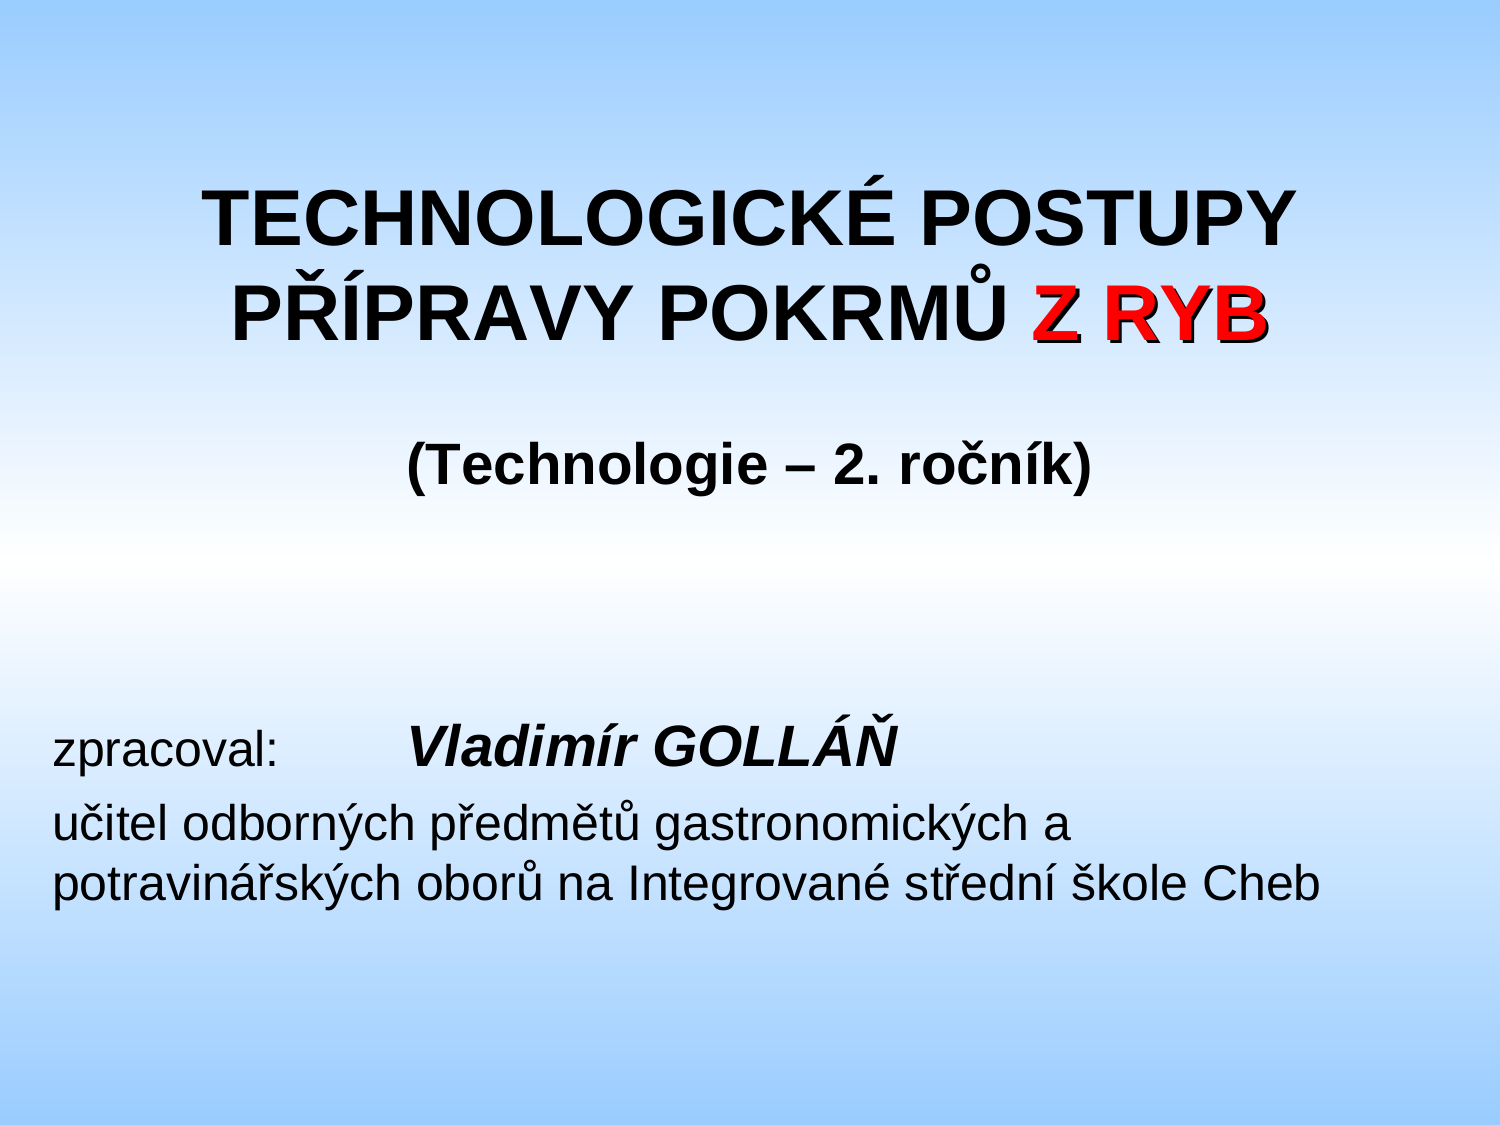

# TECHNOLOGICKÉ POSTUPY PŘÍPRAVY POKRMŮ Z RYB (Technologie – 2. ročník)
zpracoval: Vladimír GOLLÁŇ
učitel odborných předmětů gastronomických a potravinářských oborů na Integrované střední škole Cheb